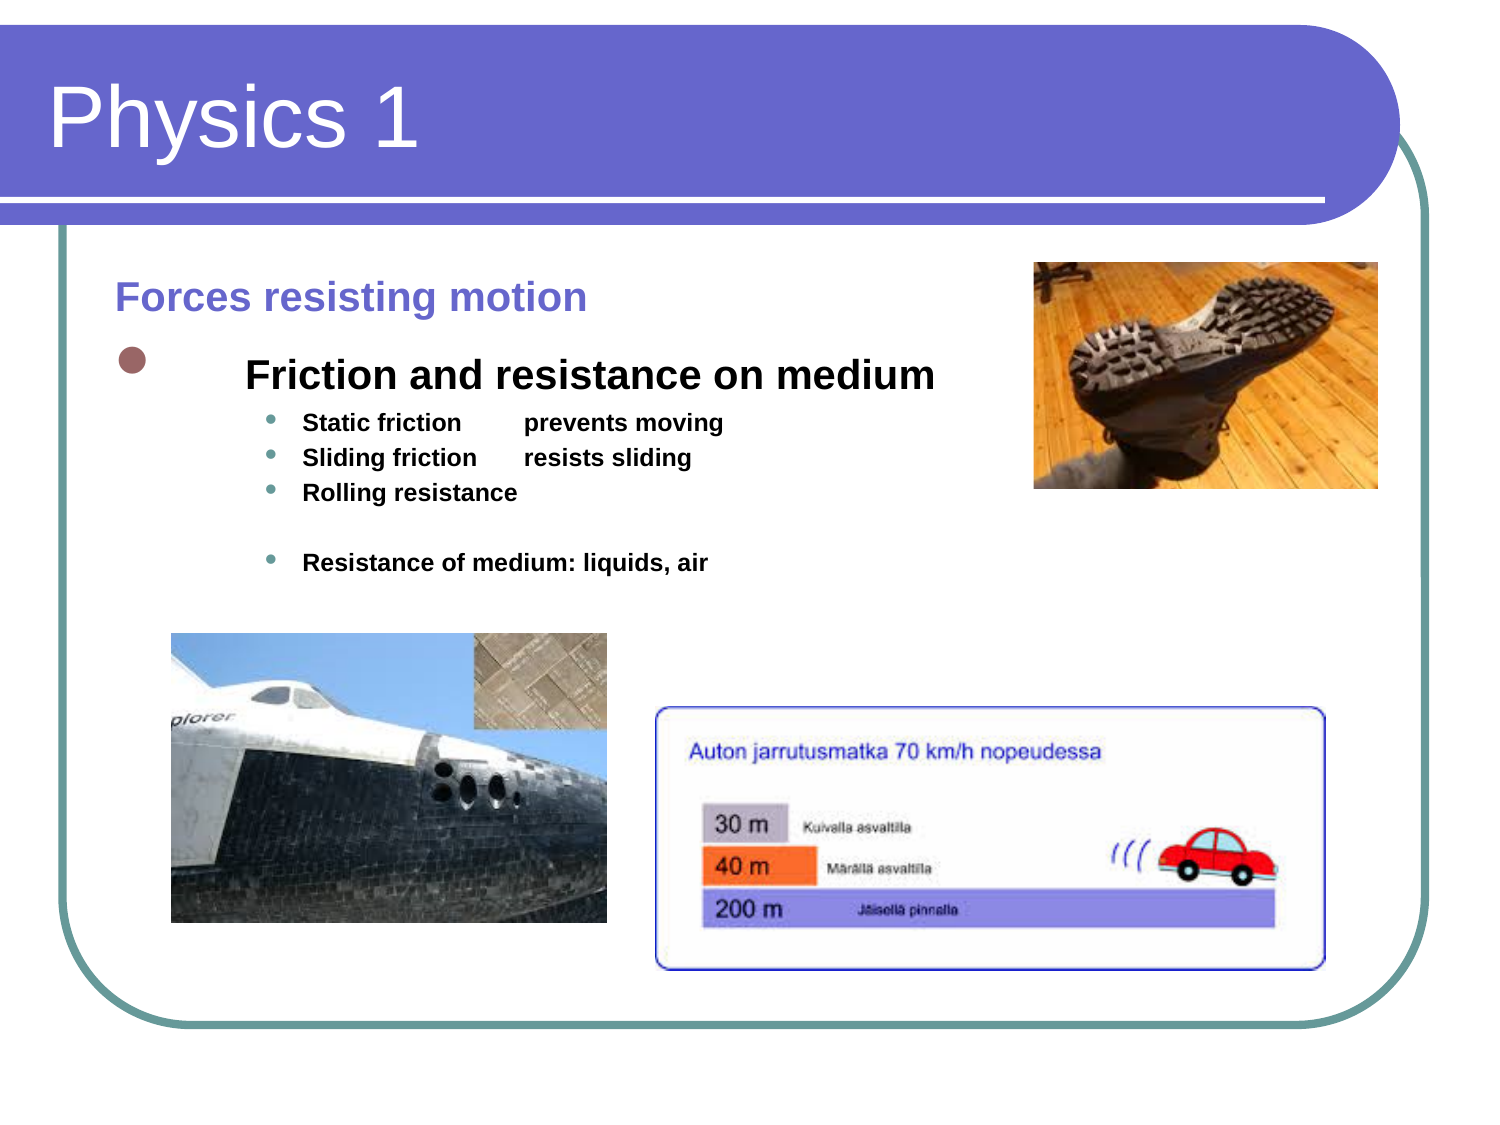

# Physics 1
Forces resisting motion
	Friction and resistance on medium
Static friction 	prevents moving
Sliding friction 	resists sliding
Rolling resistance
Resistance of medium: liquids, air